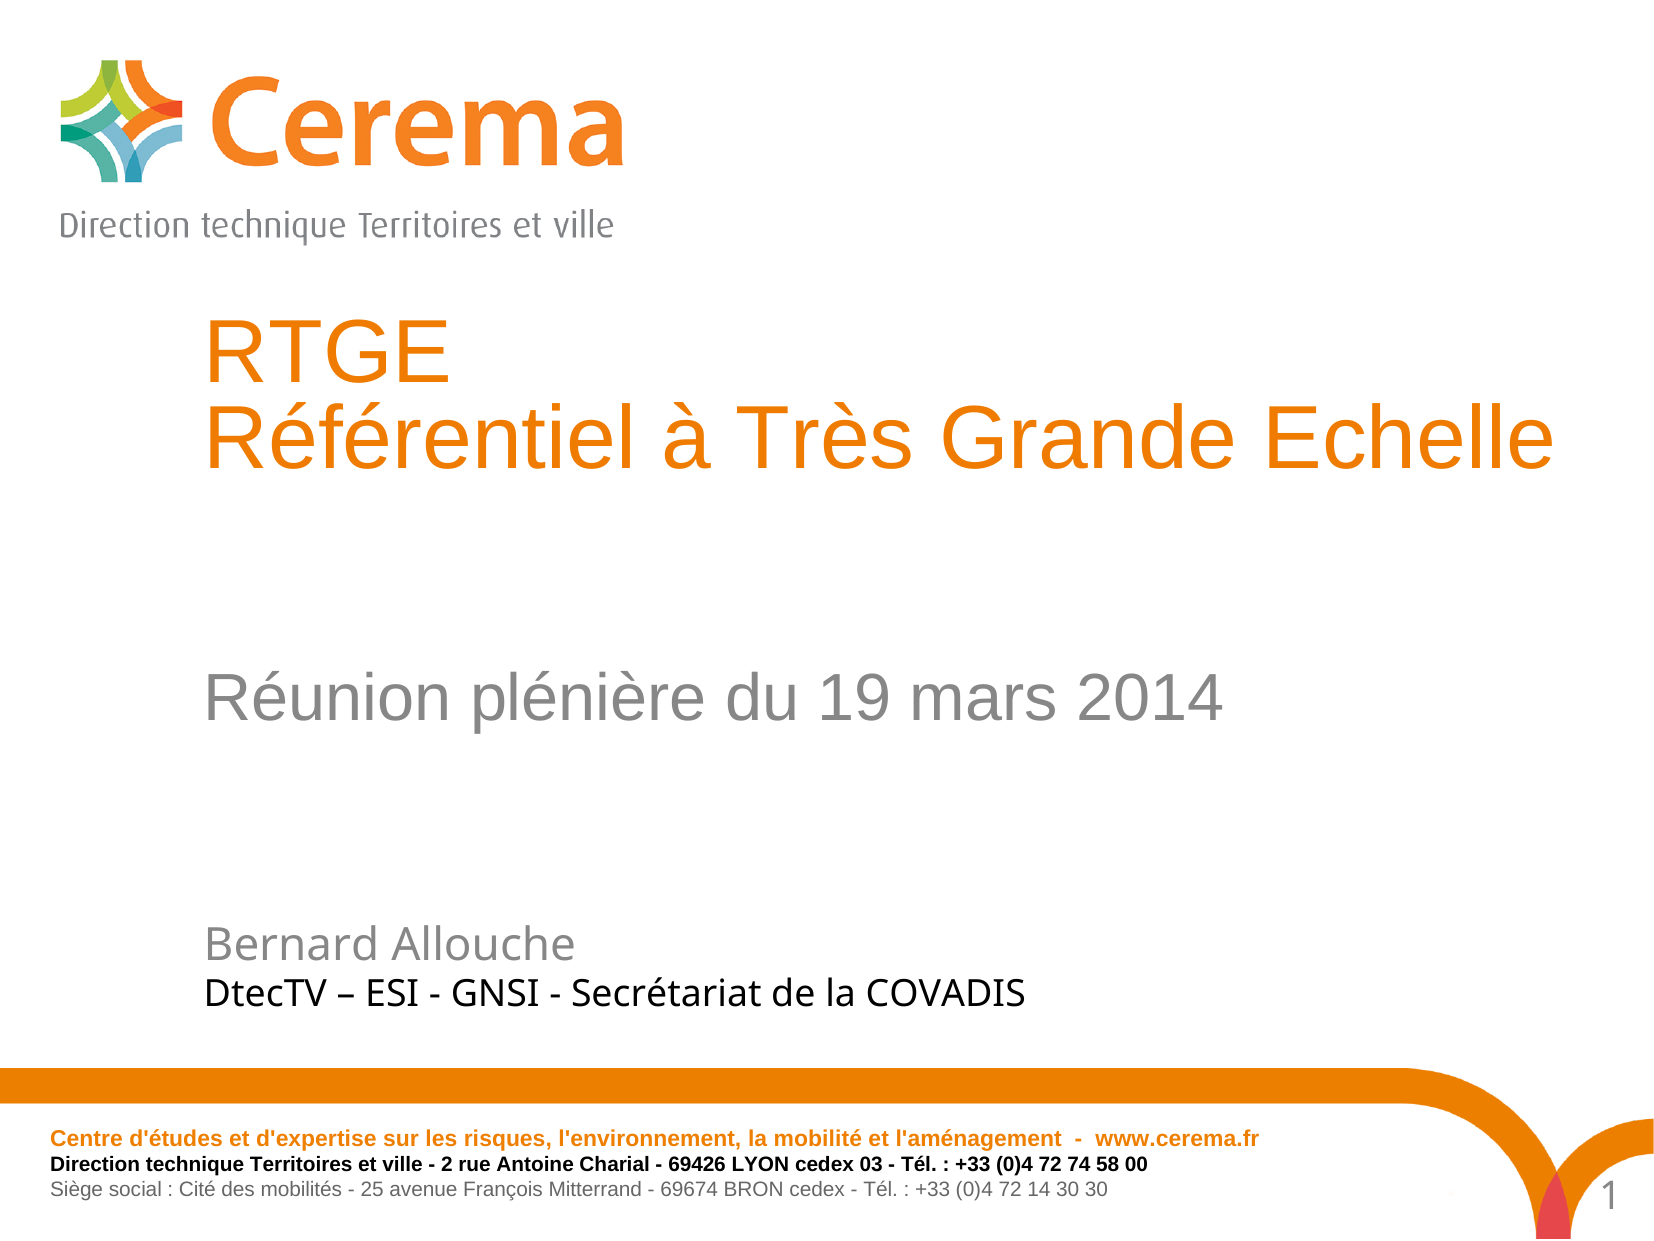

RTGE
Référentiel à Très Grande Echelle
Réunion plénière du 19 mars 2014
Bernard Allouche
DtecTV – ESI - GNSI - Secrétariat de la COVADIS